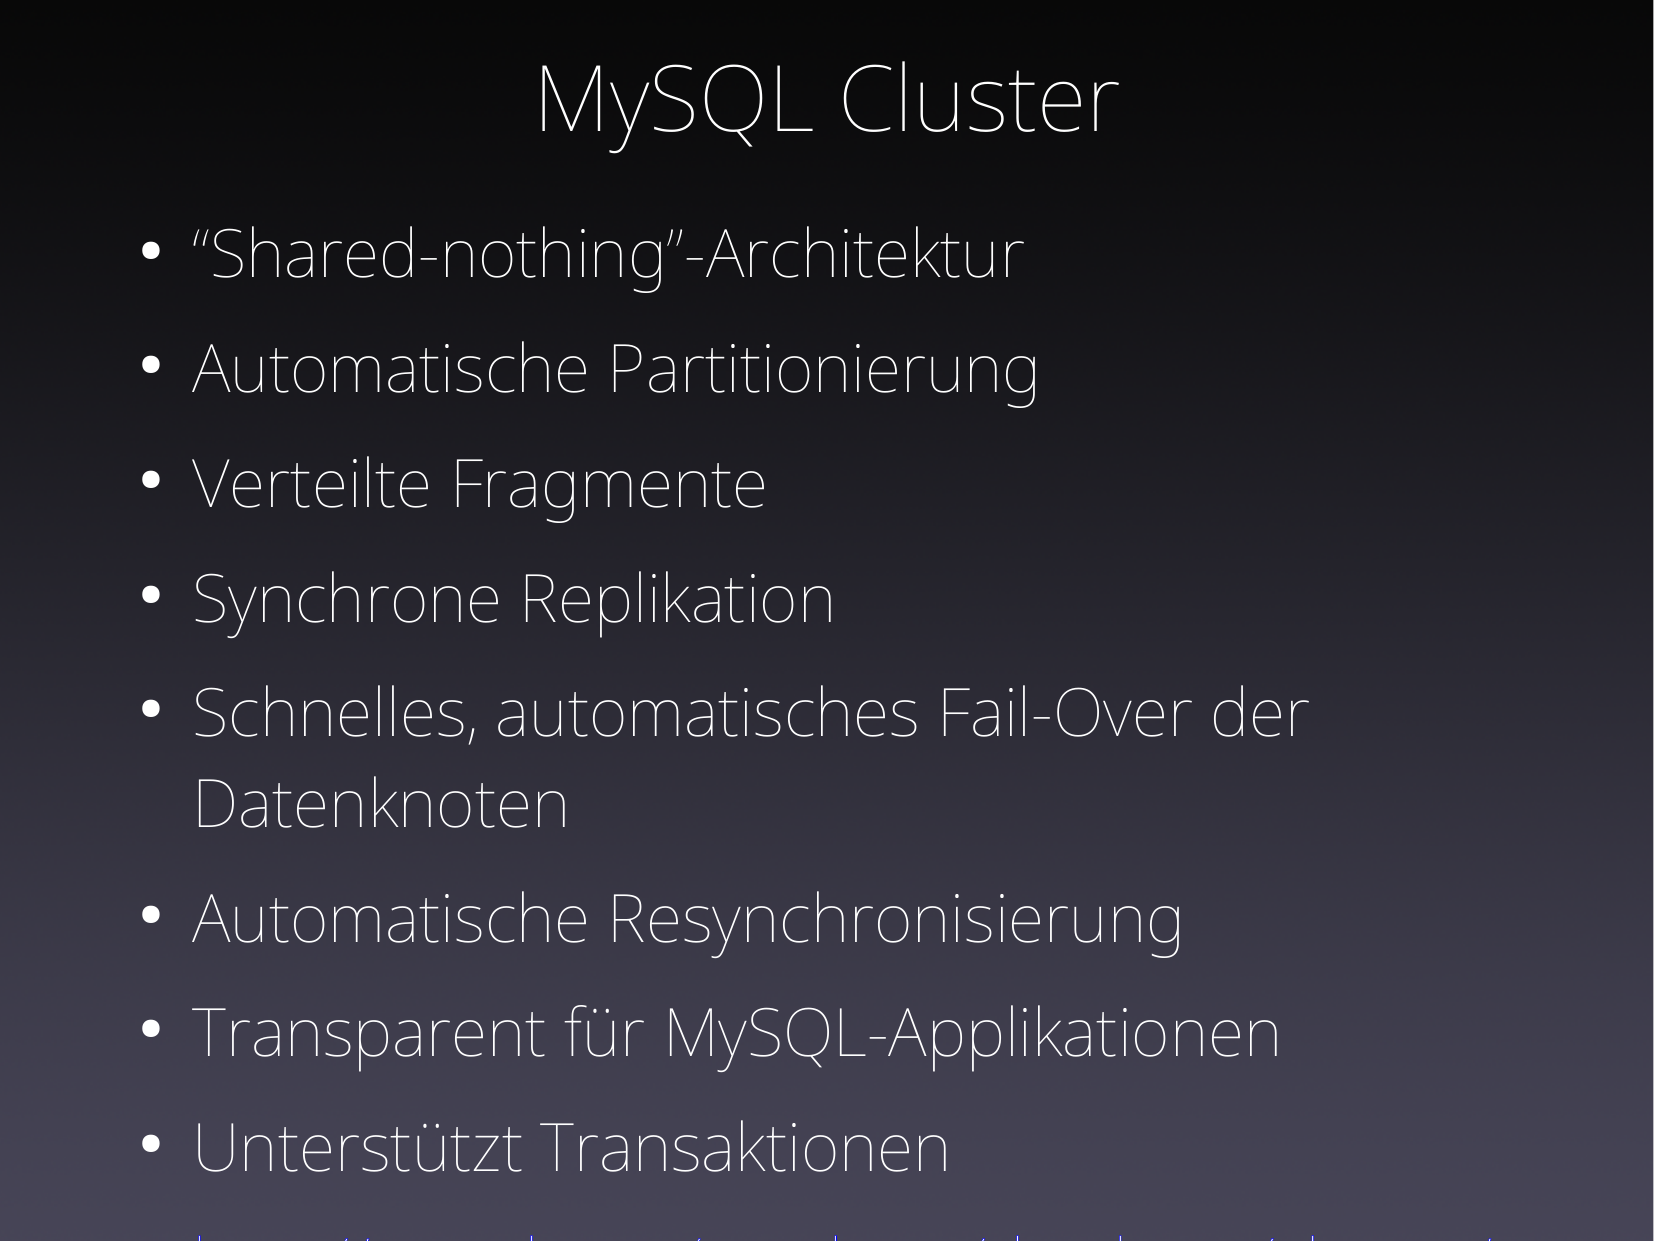

# MySQL Cluster
“Shared-nothing”-Architektur
Automatische Partitionierung
Verteilte Fragmente
Synchrone Replikation
Schnelles, automatisches Fail-Over der Datenknoten
Automatische Resynchronisierung
Transparent für MySQL-Applikationen
Unterstützt Transaktionen
http://mysql.com/products/database/cluster/